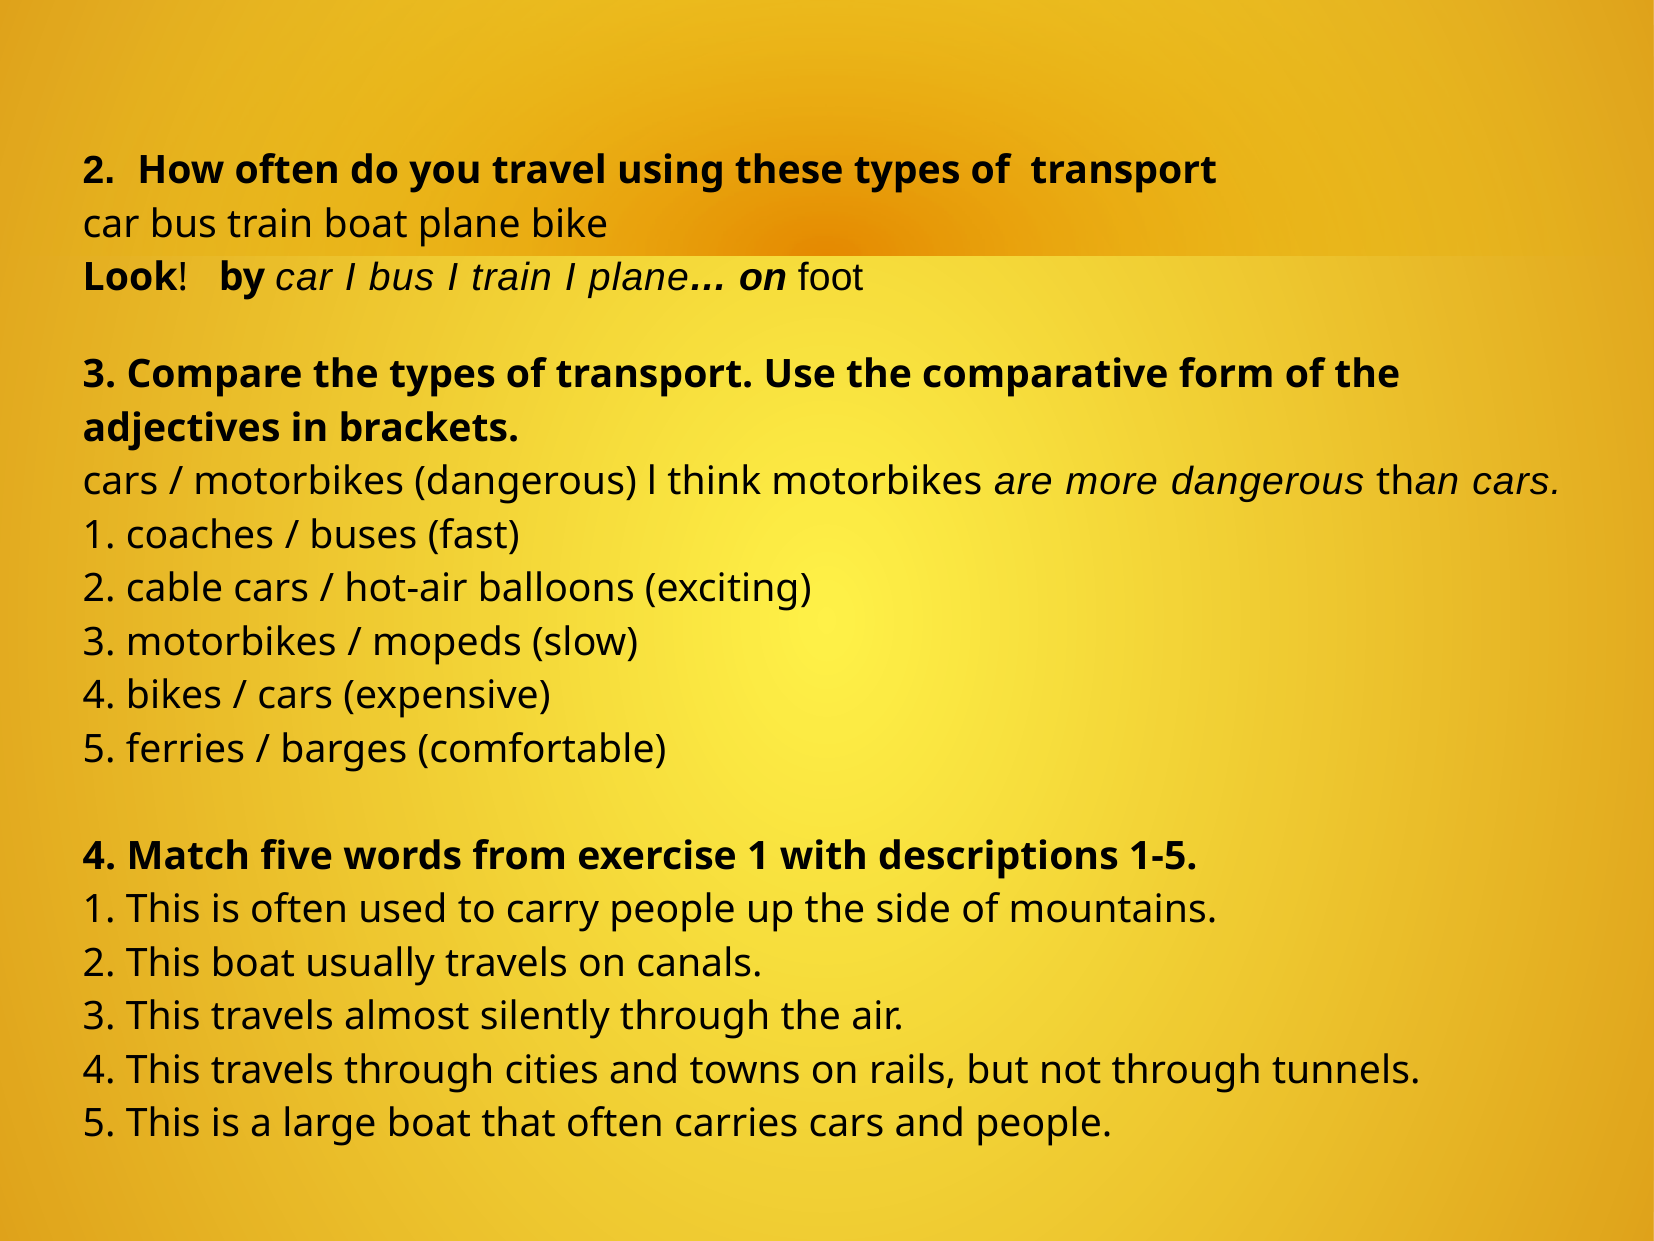

# 2. How often do you travel using these types of transport
car bus train boat plane bike
Look! by car I bus I train I plane... on foot
3. Compare the types of transport. Use the comparative form of the adjectives in brackets.
cars / motorbikes (dangerous) l think motorbikes are more dangerous than cars.
1. coaches / buses (fast)
2. cable cars / hot-air balloons (exciting)
3. motorbikes / mopeds (slow)
4. bikes / cars (expensive)
5. ferries / barges (comfortable)
4. Match five words from exercise 1 with descriptions 1-5.
1. This is often used to carry people up the side of mountains.
2. This boat usually travels on canals.
3. This travels almost silently through the air.
4. This travels through cities and towns on rails, but not through tunnels.
5. This is a large boat that often carries cars and people.